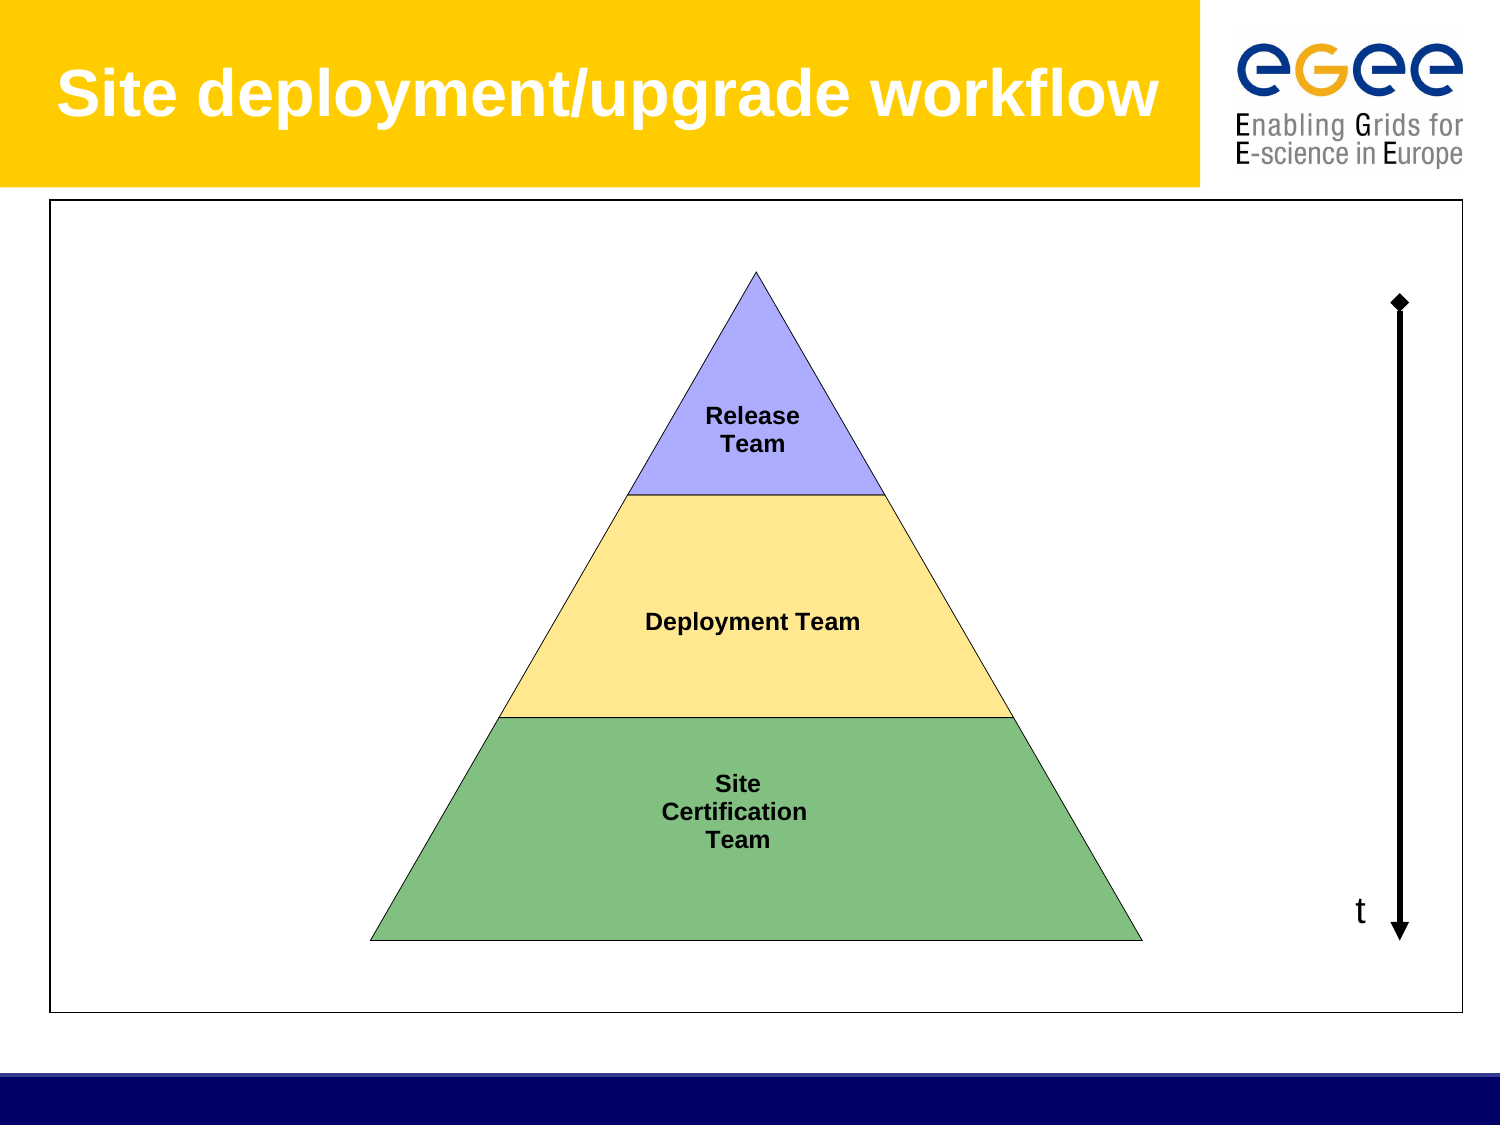

# Site deployment/upgrade workflow
Release
Team
Deployment Team
Site Certification
Team
t